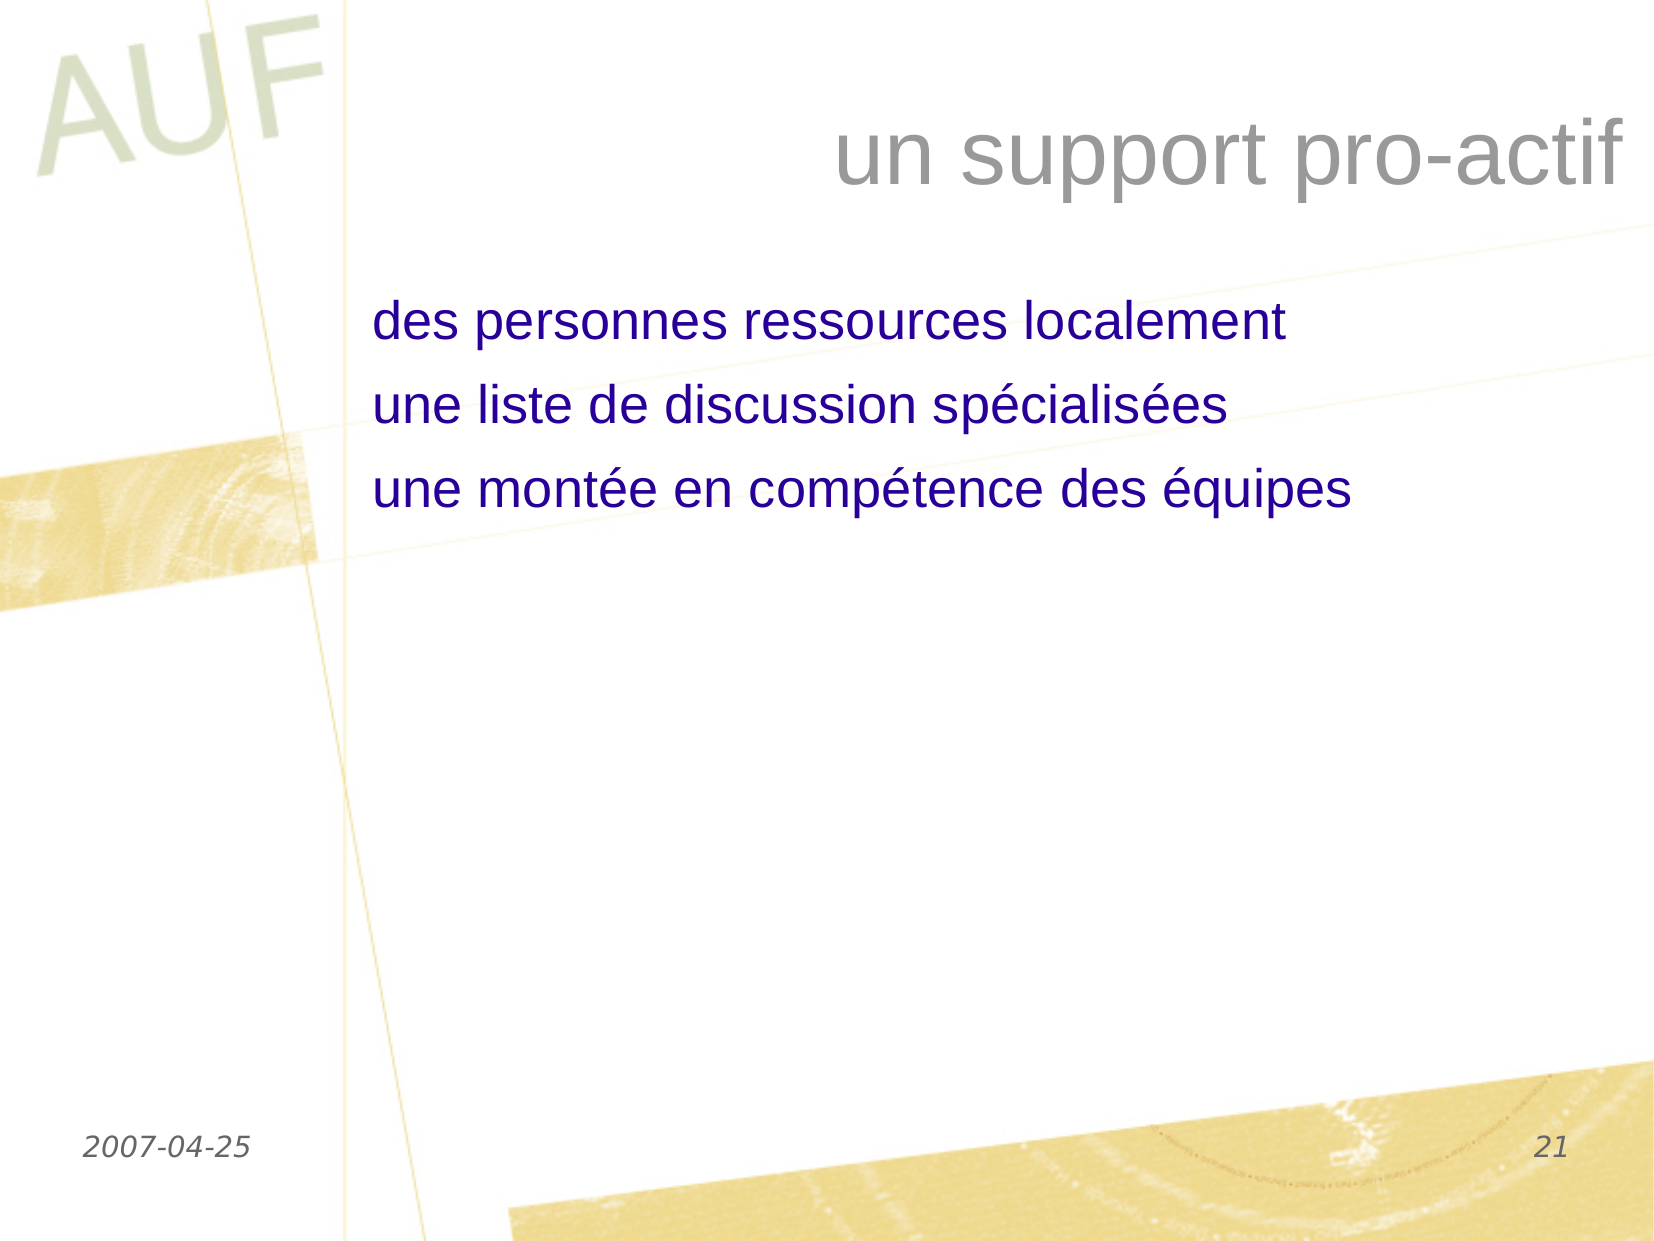

# un support pro-actif
des personnes ressources localement
une liste de discussion spécialisées
une montée en compétence des équipes
2007-04-25
21